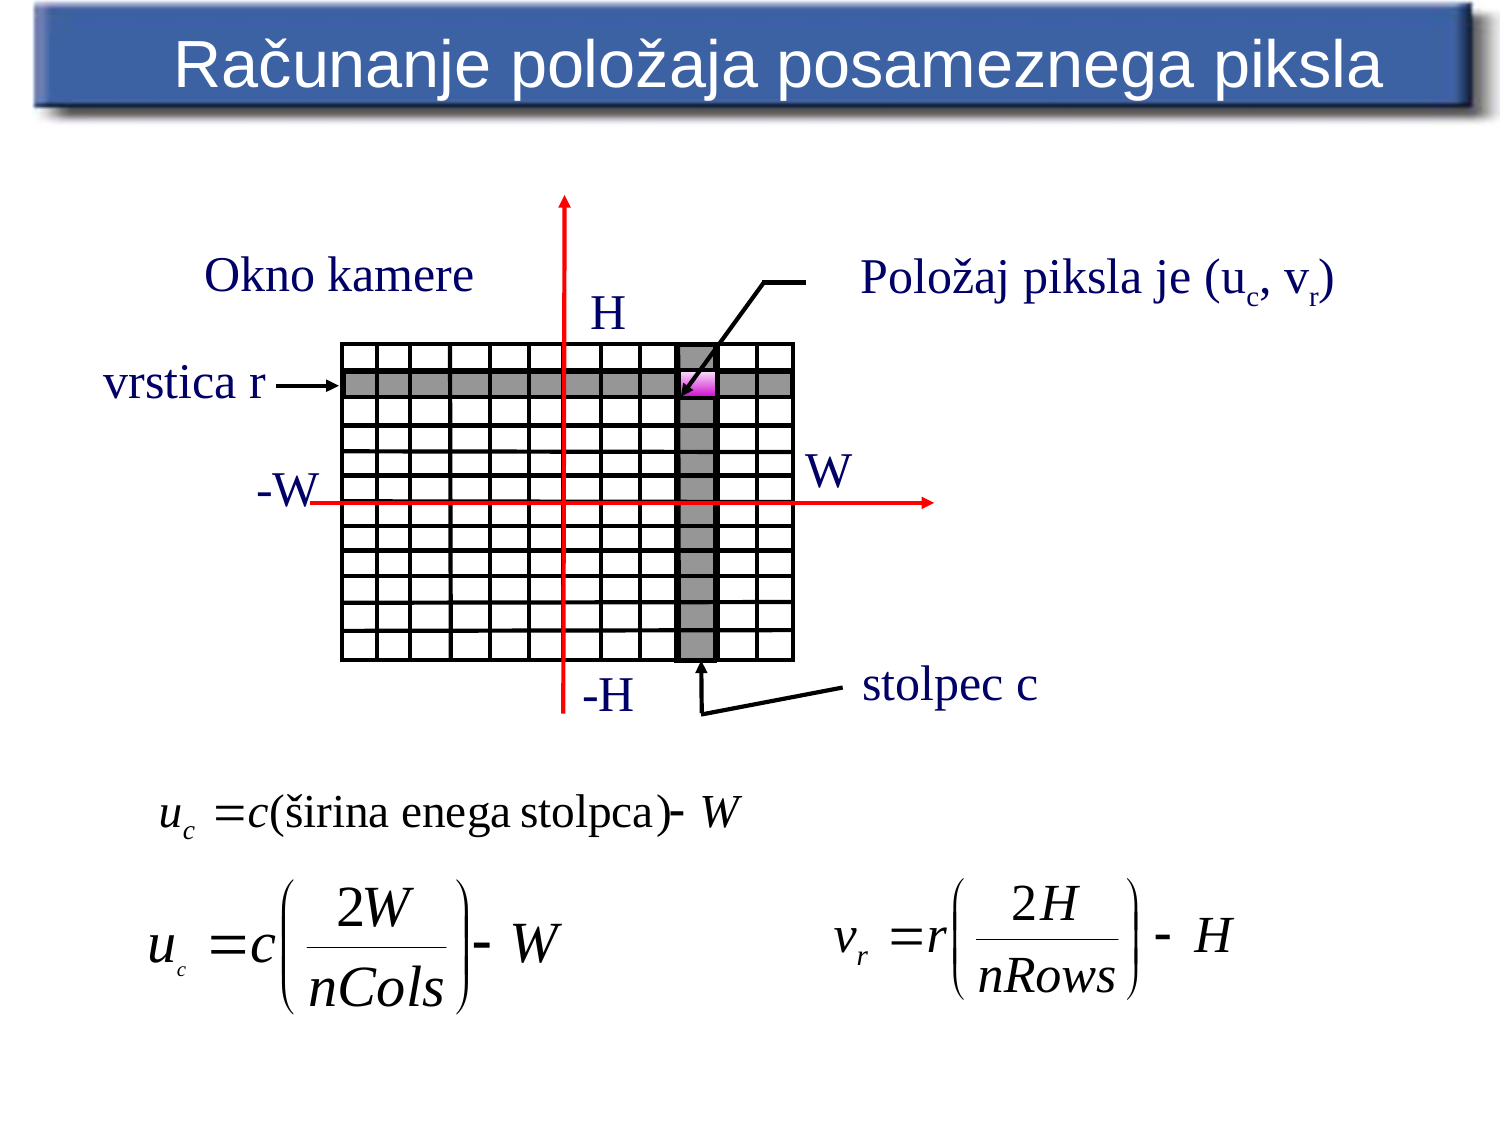

# Računanje položaja posameznega piksla
Okno kamere
Položaj piksla je (uc, vr)
H
vrstica r
W
-W
stolpec c
-H